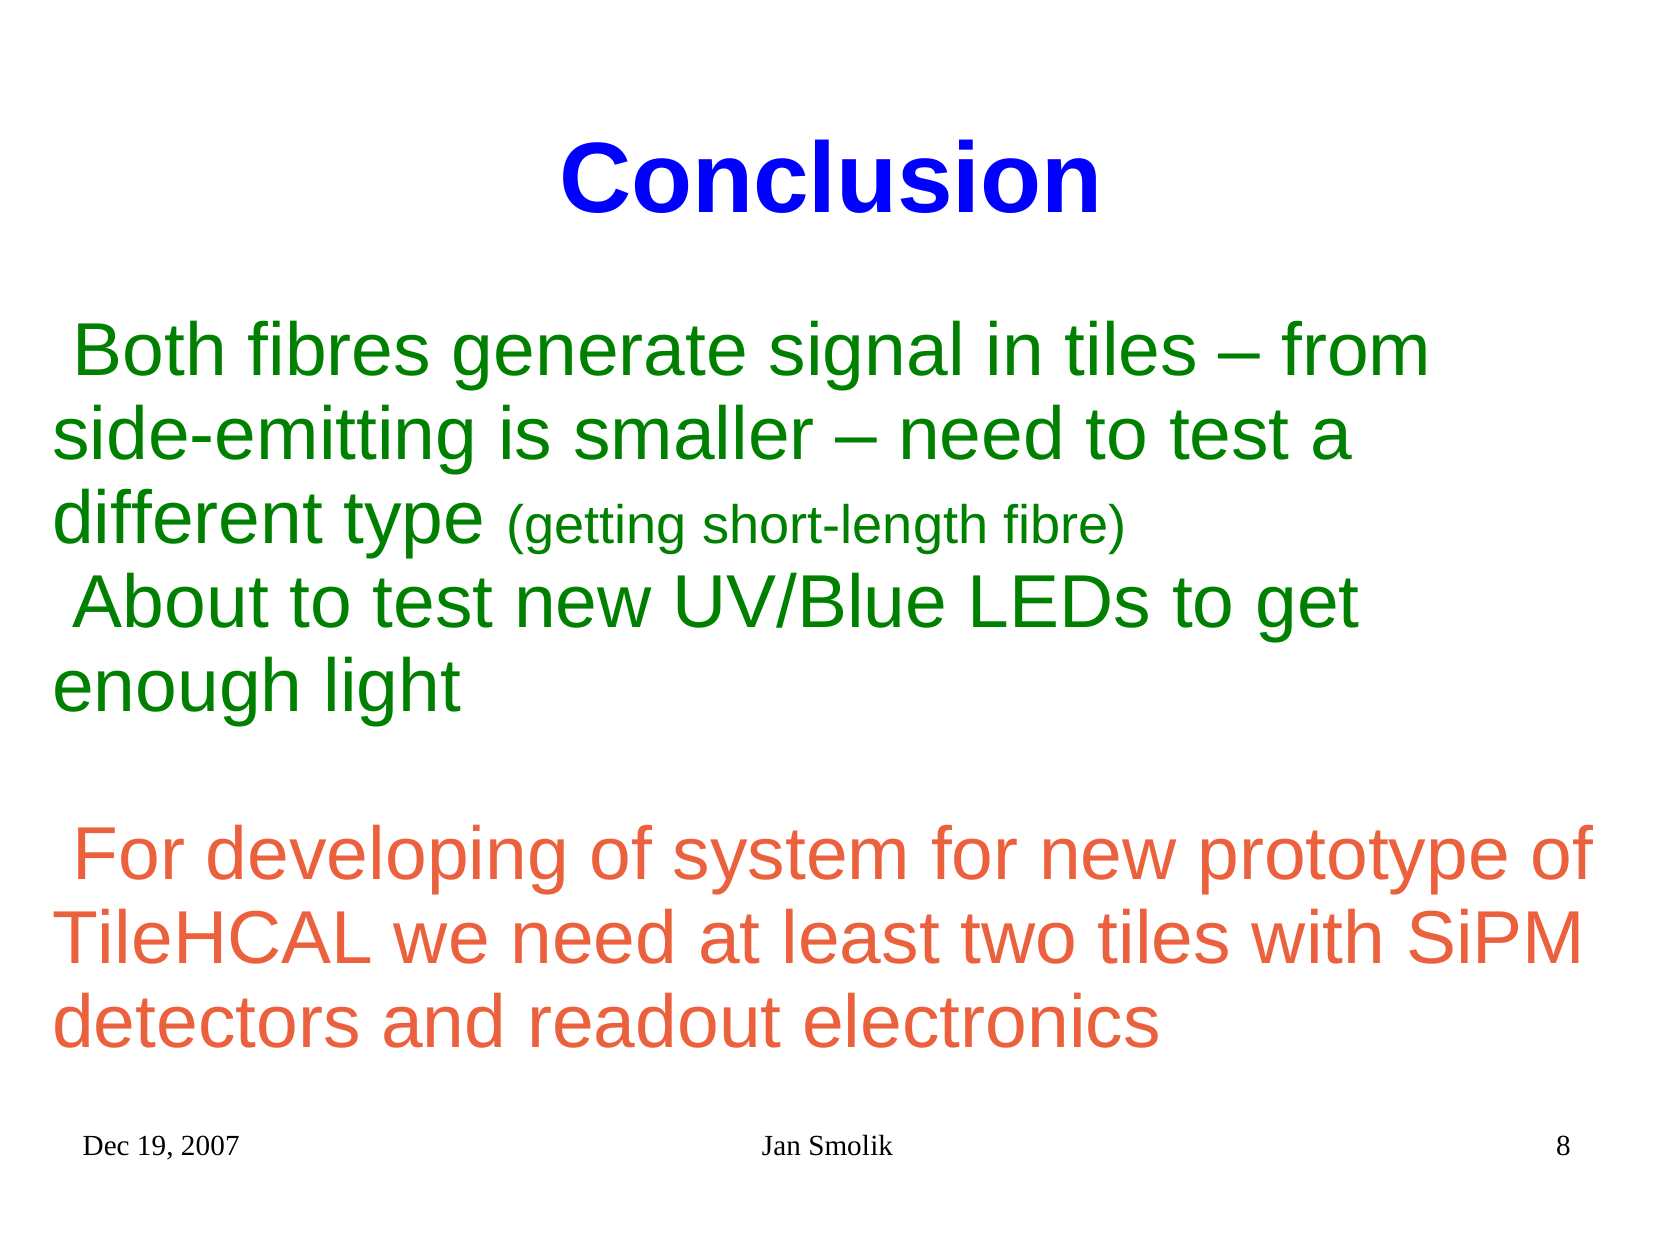

# Conclusion
 Both fibres generate signal in tiles – from side-emitting is smaller – need to test a different type (getting short-length fibre)
 About to test new UV/Blue LEDs to get enough light
 For developing of system for new prototype of TileHCAL we need at least two tiles with SiPM detectors and readout electronics
Dec 19, 2007
Jan Smolik
8